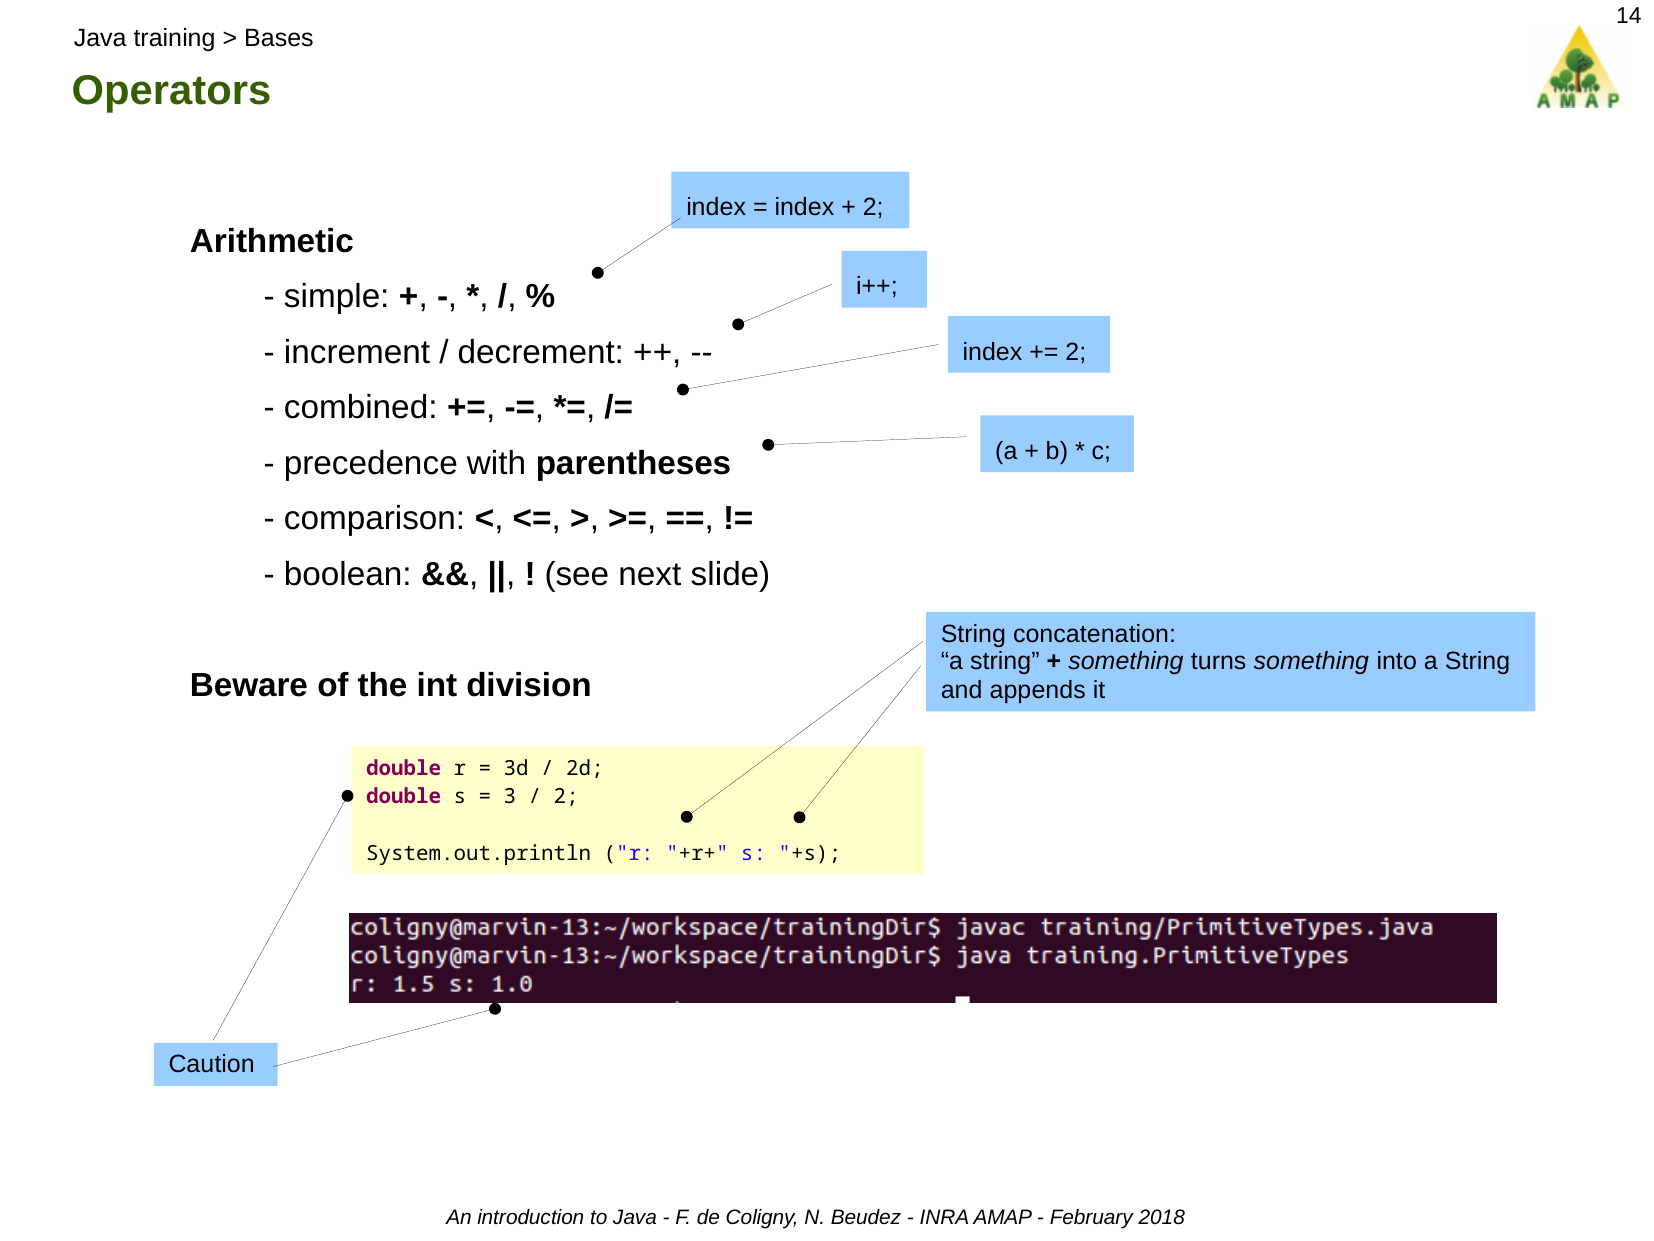

14
Java training > Bases
Operators
index = index + 2;
Arithmetic
	- simple: +, -, *, /, %
	- increment / decrement: ++, --
	- combined: +=, -=, *=, /=
	- precedence with parentheses
	- comparison: <, <=, >, >=, ==, !=
	- boolean: &&, ||, ! (see next slide)
Beware of the int division
i++;
index += 2;
(a + b) * c;
String concatenation:
“a string” + something turns something into a String
and appends it
double r = 3d / 2d;
double s = 3 / 2;
System.out.println ("r: "+r+" s: "+s);
Caution